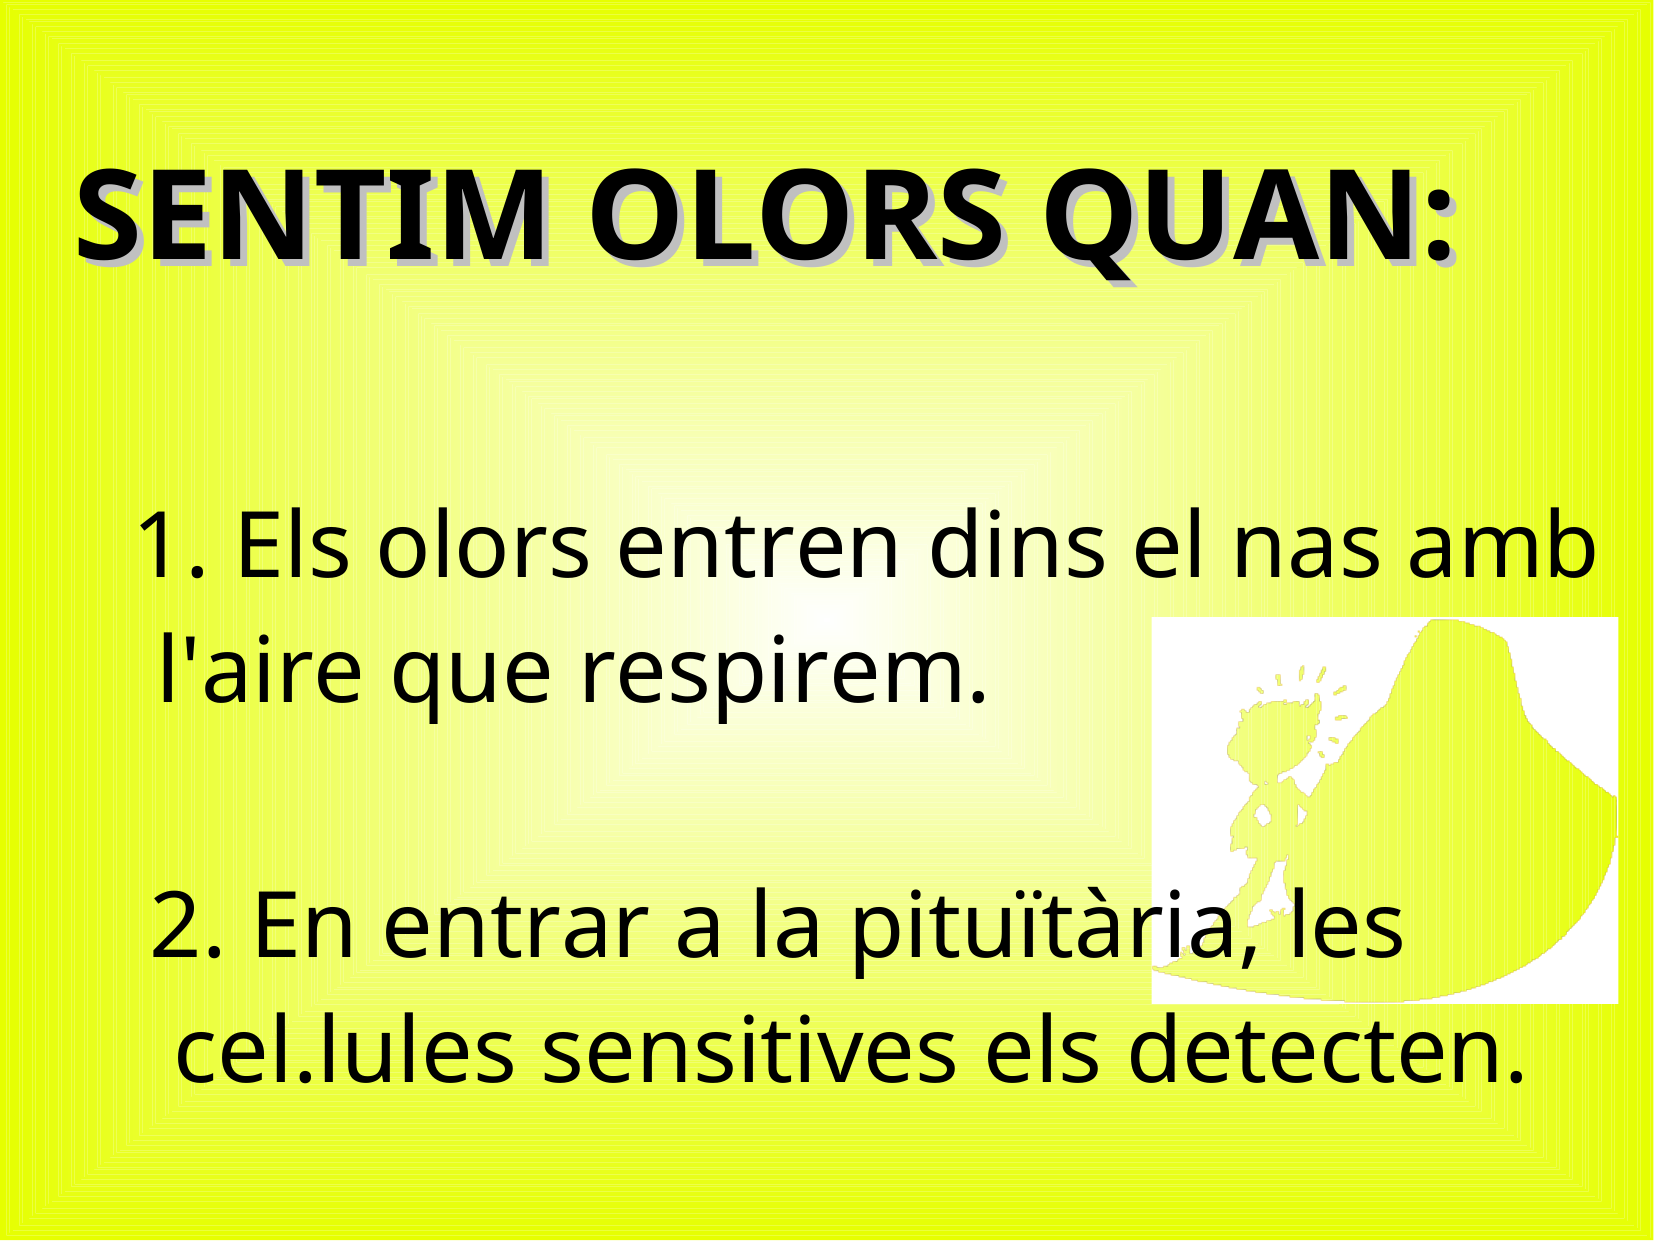

SENTIM OLORS QUAN:
1. Els olors entren dins el nas amb
 l'aire que respirem.
2. En entrar a la pituïtària, les
 cel.lules sensitives els detecten.